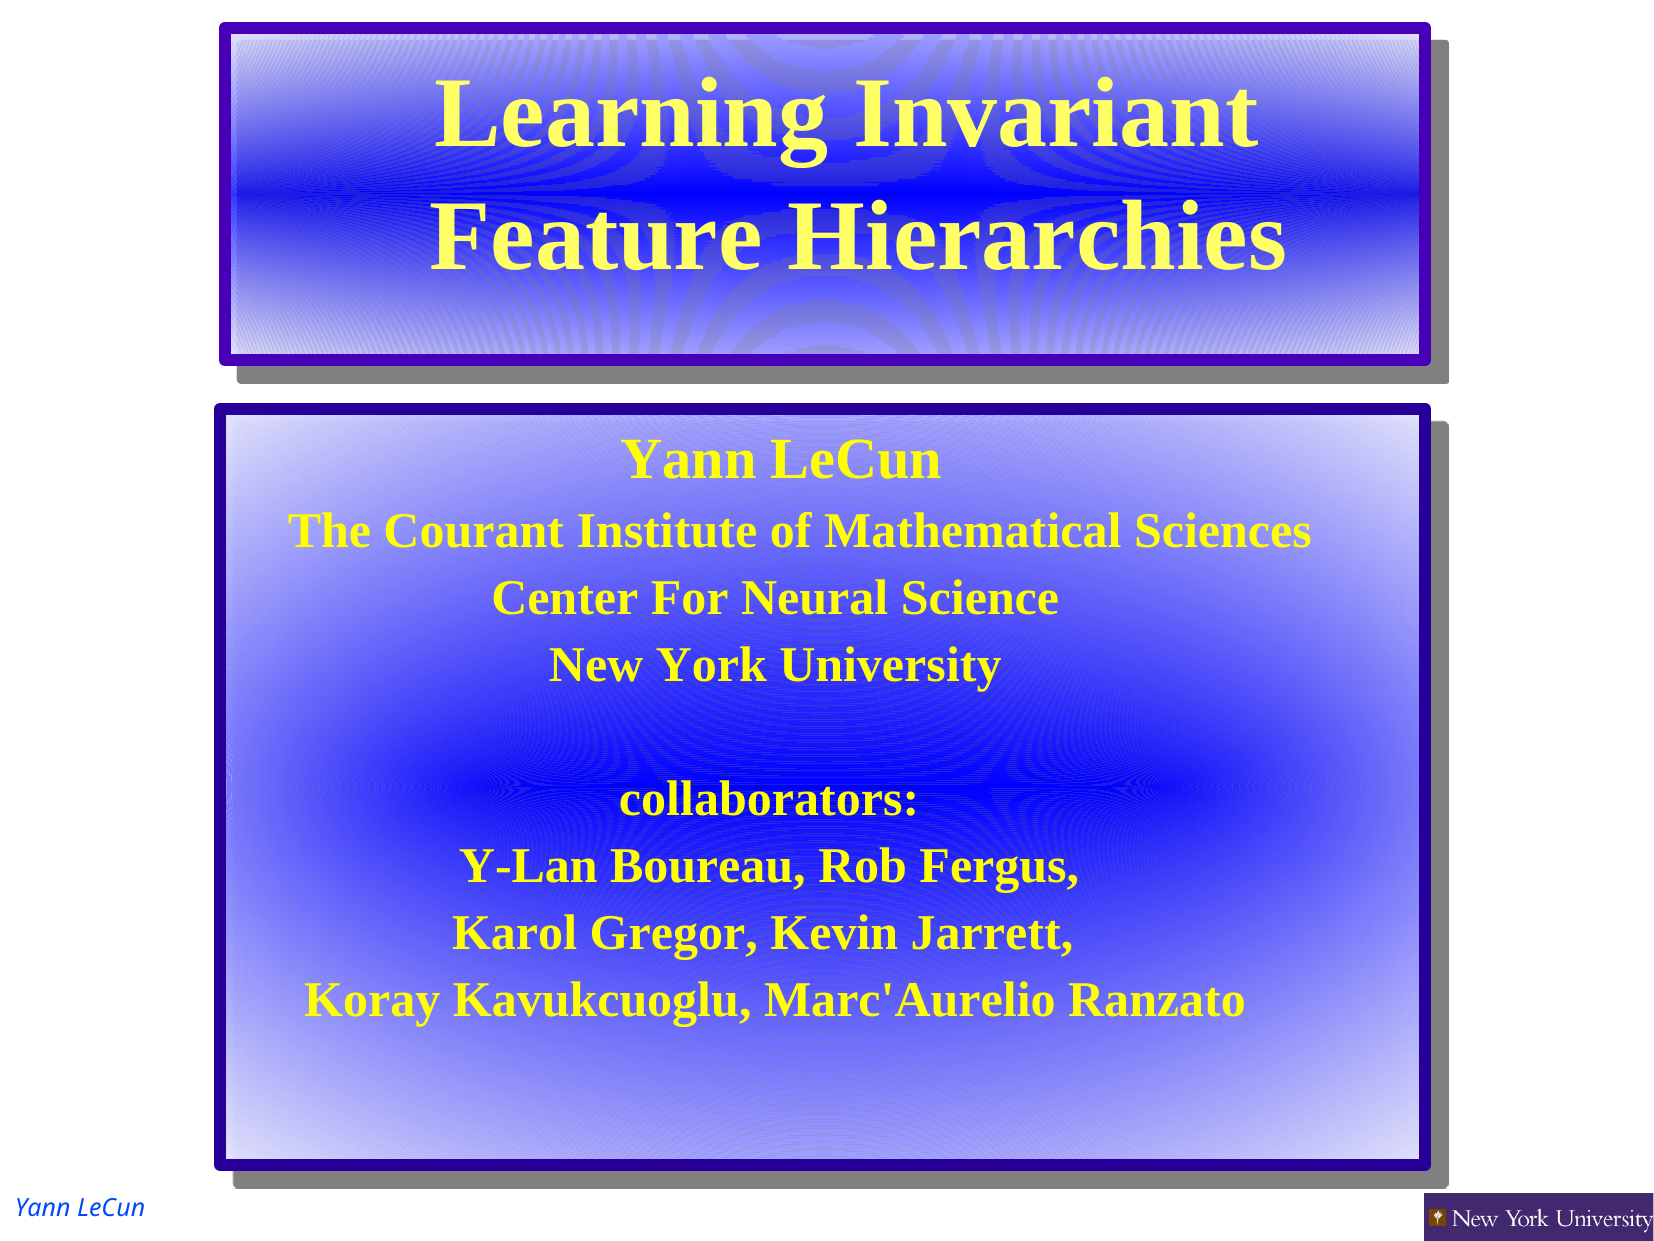

Learning Invariant
 Feature Hierarchies
 Yann LeCun
 The Courant Institute of Mathematical Sciences
Center For Neural Science
New York University
collaborators:
Y-Lan Boureau, Rob Fergus,
Karol Gregor, Kevin Jarrett,
Koray Kavukcuoglu, Marc'Aurelio Ranzato